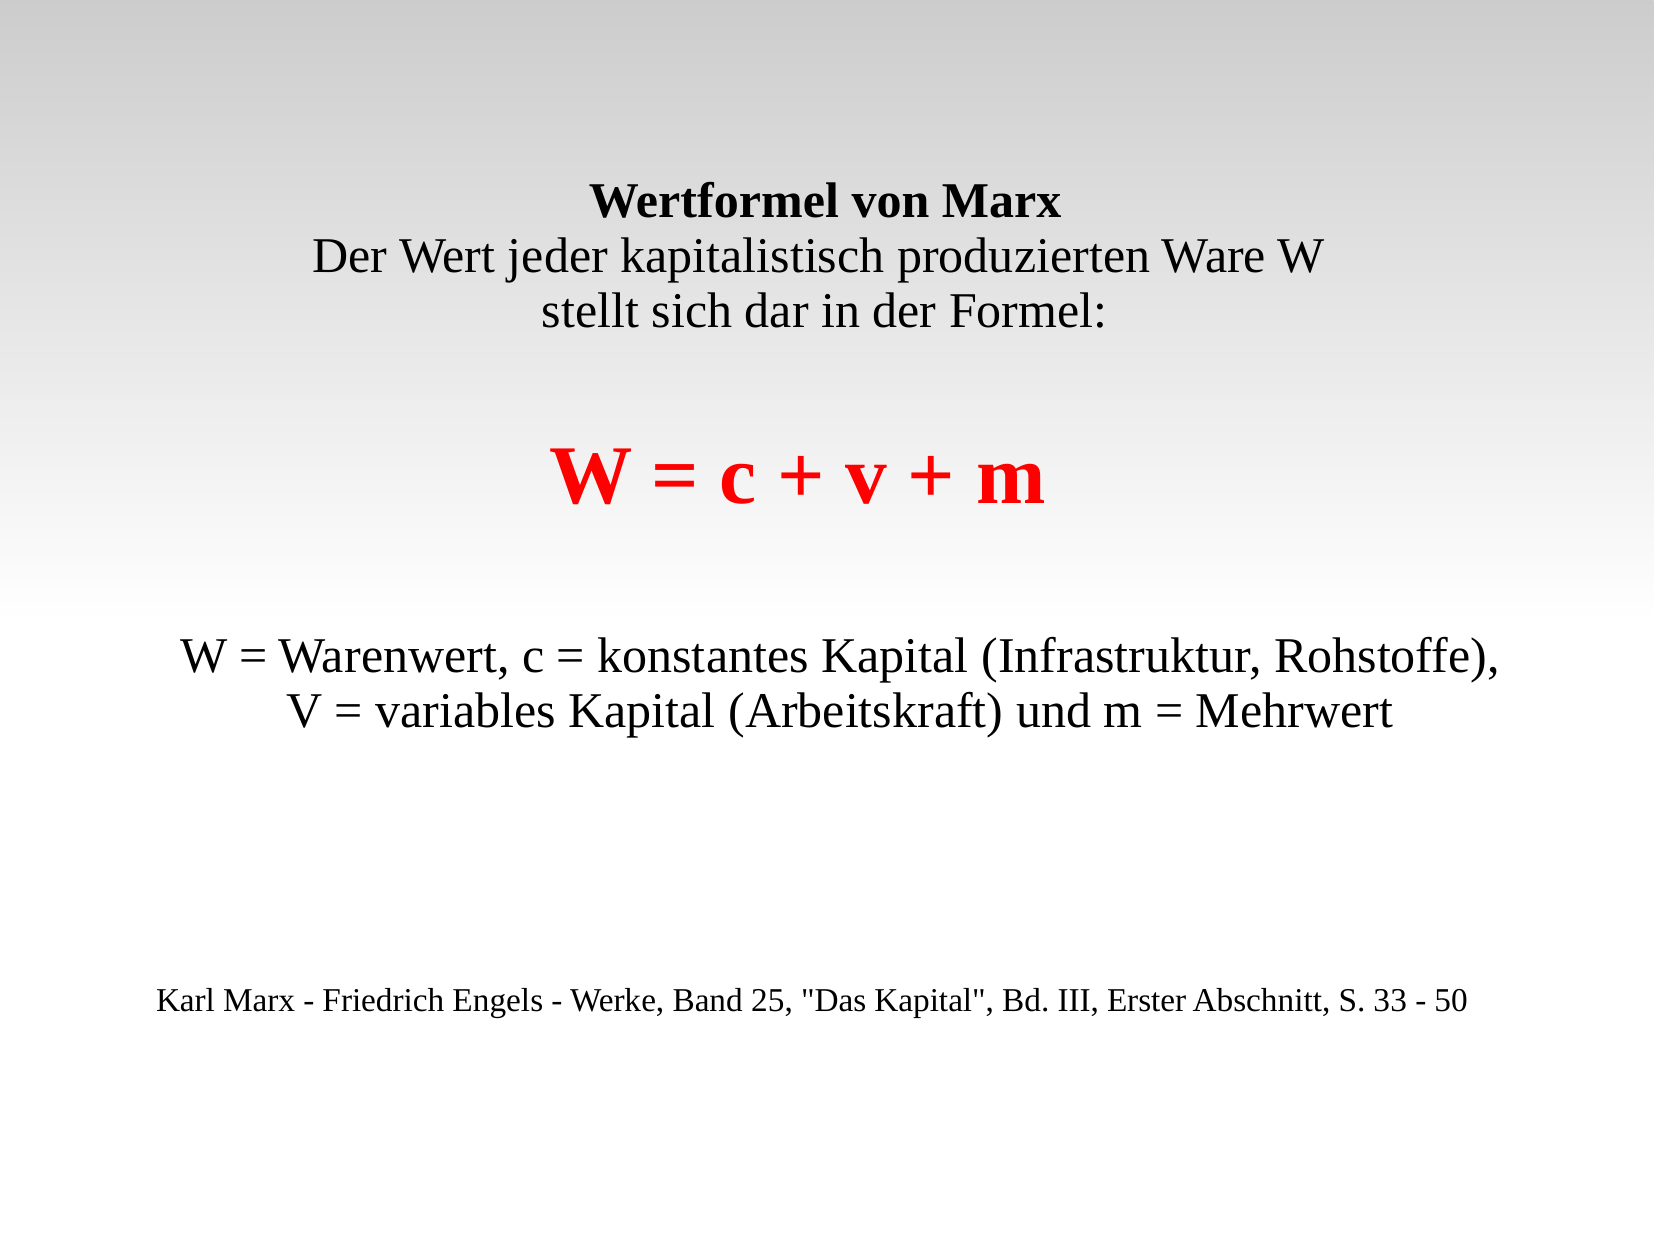

Wertformel von Marx
Der Wert jeder kapitalistisch produzierten Ware W
stellt sich dar in der Formel:
W = c + v + m
W = Warenwert, c = konstantes Kapital (Infrastruktur, Rohstoffe),
V = variables Kapital (Arbeitskraft) und m = Mehrwert
Karl Marx - Friedrich Engels - Werke, Band 25, "Das Kapital", Bd. III, Erster Abschnitt, S. 33 - 50